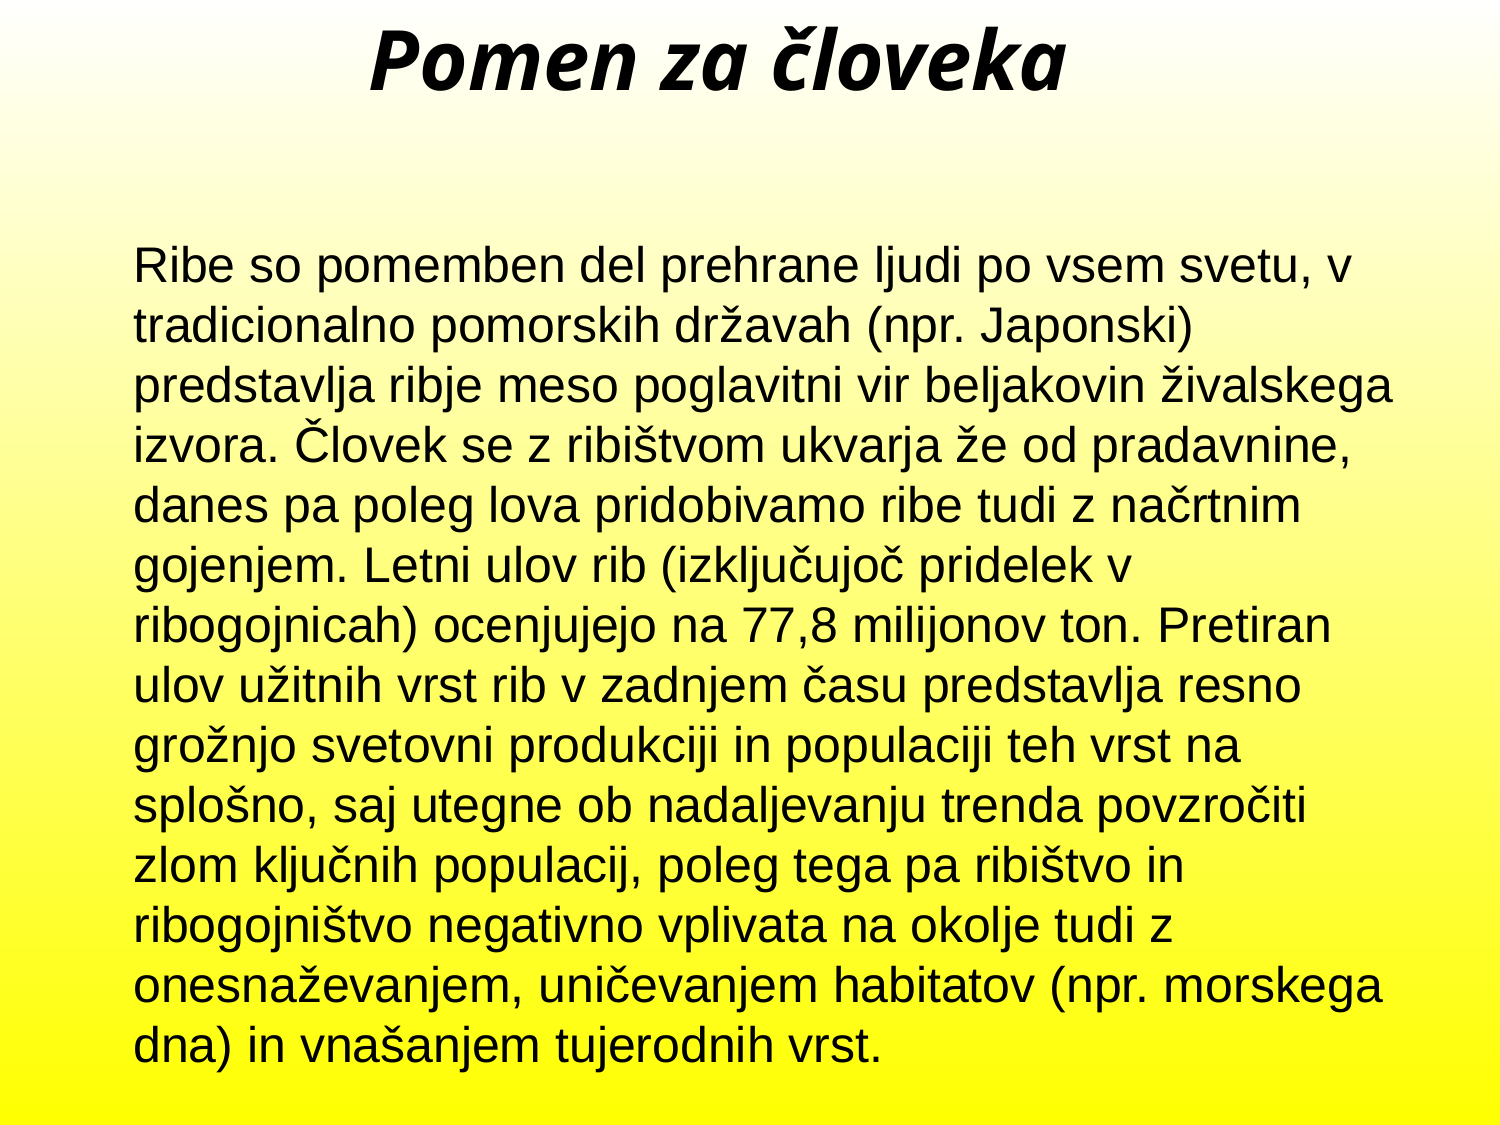

Pomen za človeka
 Ribe so pomemben del prehrane ljudi po vsem svetu, v tradicionalno pomorskih državah (npr. Japonski) predstavlja ribje meso poglavitni vir beljakovin živalskega izvora. Človek se z ribištvom ukvarja že od pradavnine, danes pa poleg lova pridobivamo ribe tudi z načrtnim gojenjem. Letni ulov rib (izključujoč pridelek v ribogojnicah) ocenjujejo na 77,8 milijonov ton. Pretiran ulov užitnih vrst rib v zadnjem času predstavlja resno grožnjo svetovni produkciji in populaciji teh vrst na splošno, saj utegne ob nadaljevanju trenda povzročiti zlom ključnih populacij, poleg tega pa ribištvo in ribogojništvo negativno vplivata na okolje tudi z onesnaževanjem, uničevanjem habitatov (npr. morskega dna) in vnašanjem tujerodnih vrst.